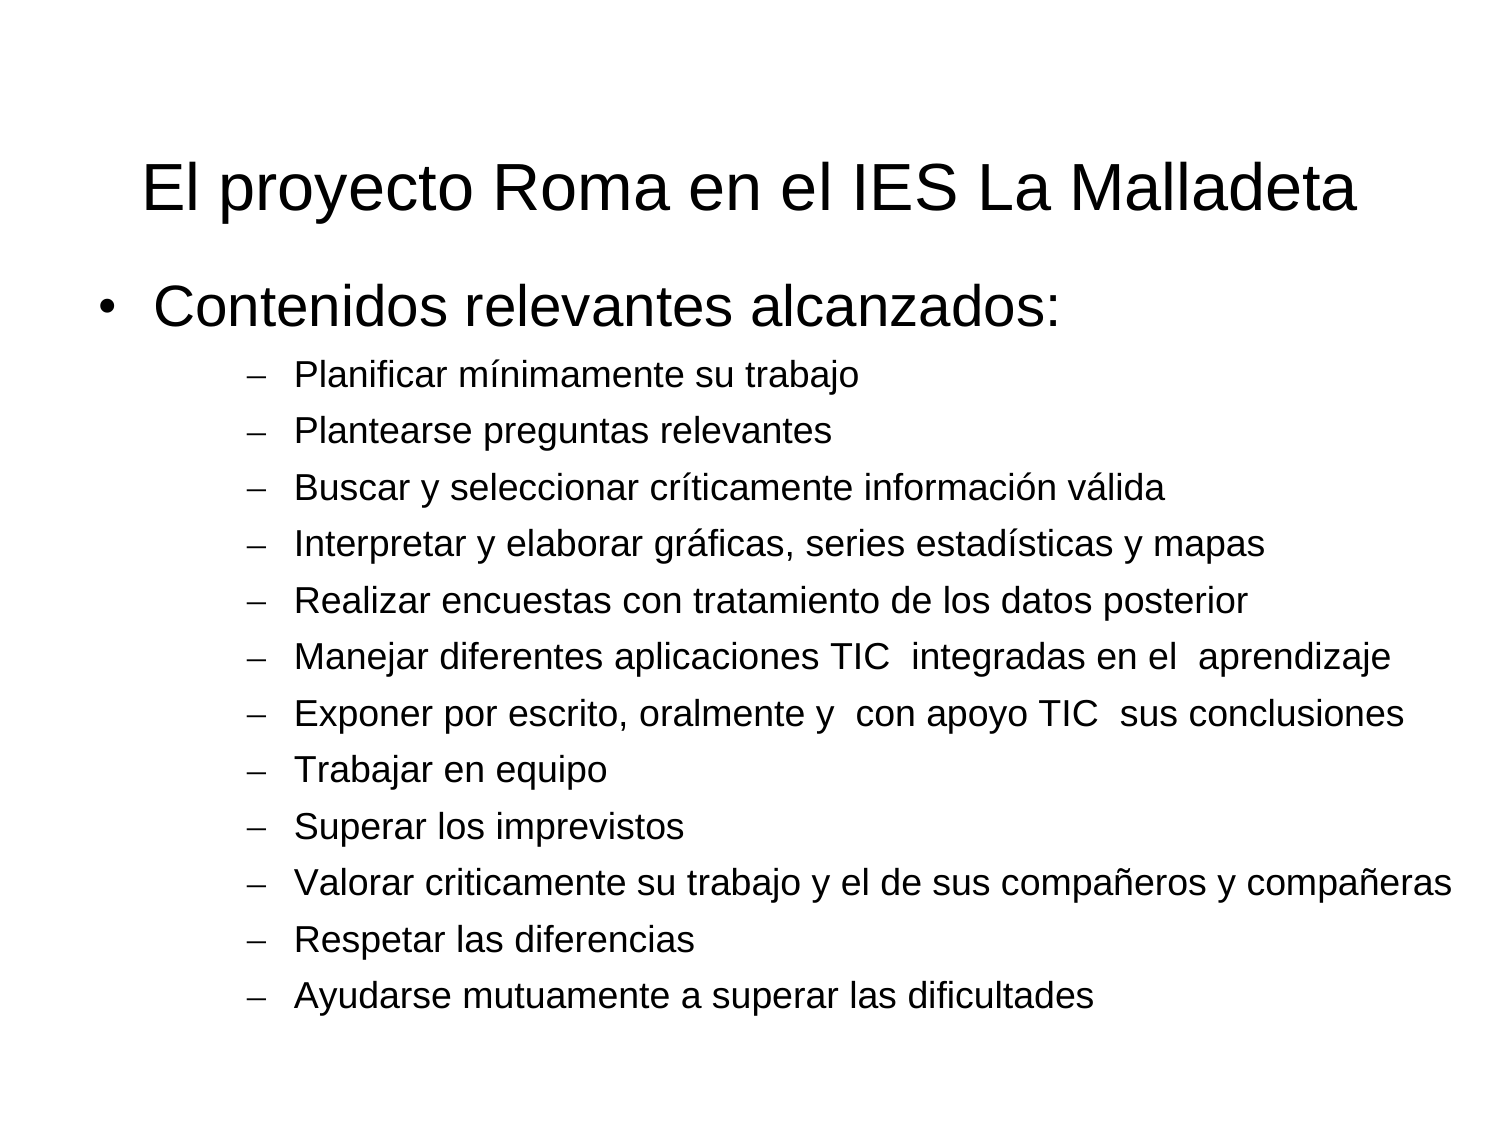

# El proyecto Roma en el IES La Malladeta
Contenidos relevantes alcanzados:
Planificar mínimamente su trabajo
Plantearse preguntas relevantes
Buscar y seleccionar críticamente información válida
Interpretar y elaborar gráficas, series estadísticas y mapas
Realizar encuestas con tratamiento de los datos posterior
Manejar diferentes aplicaciones TIC integradas en el aprendizaje
Exponer por escrito, oralmente y con apoyo TIC sus conclusiones
Trabajar en equipo
Superar los imprevistos
Valorar criticamente su trabajo y el de sus compañeros y compañeras
Respetar las diferencias
Ayudarse mutuamente a superar las dificultades